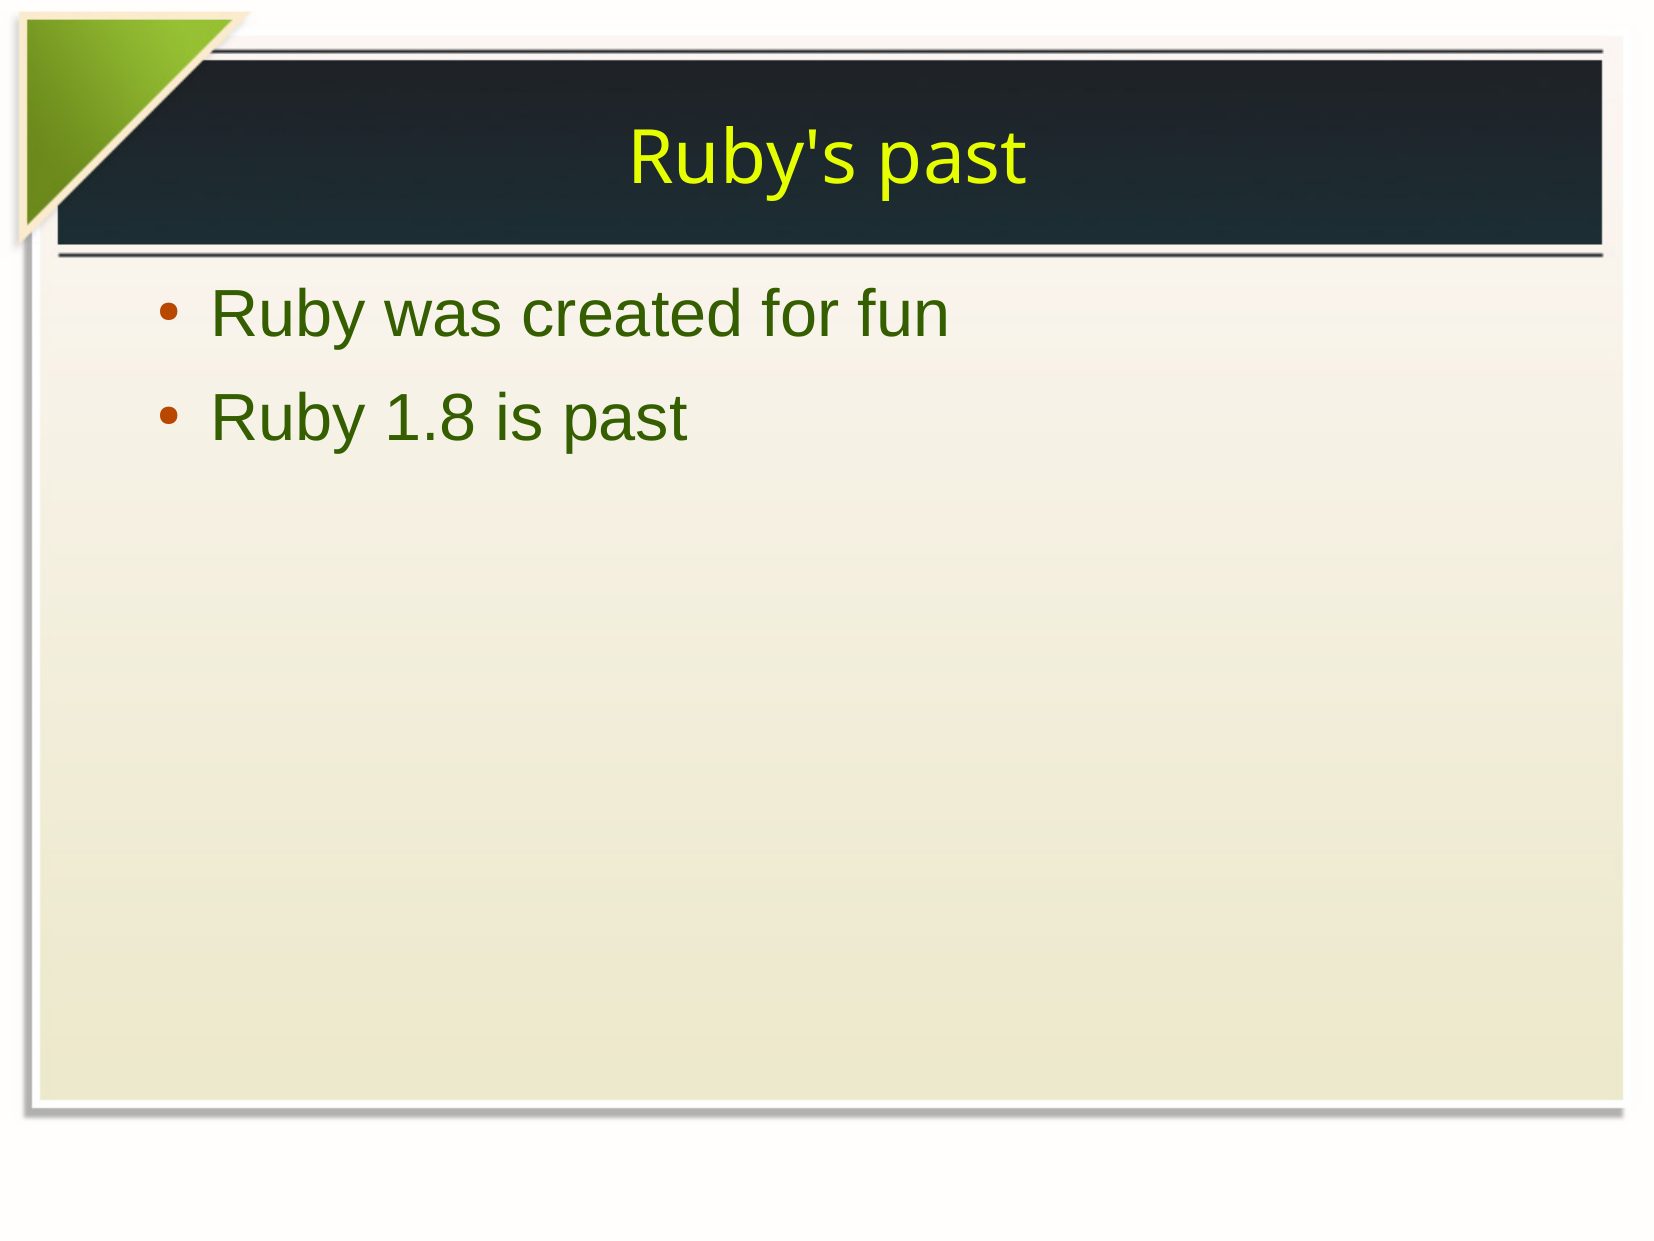

# Ruby's past
Ruby was created for fun
Ruby 1.8 is past